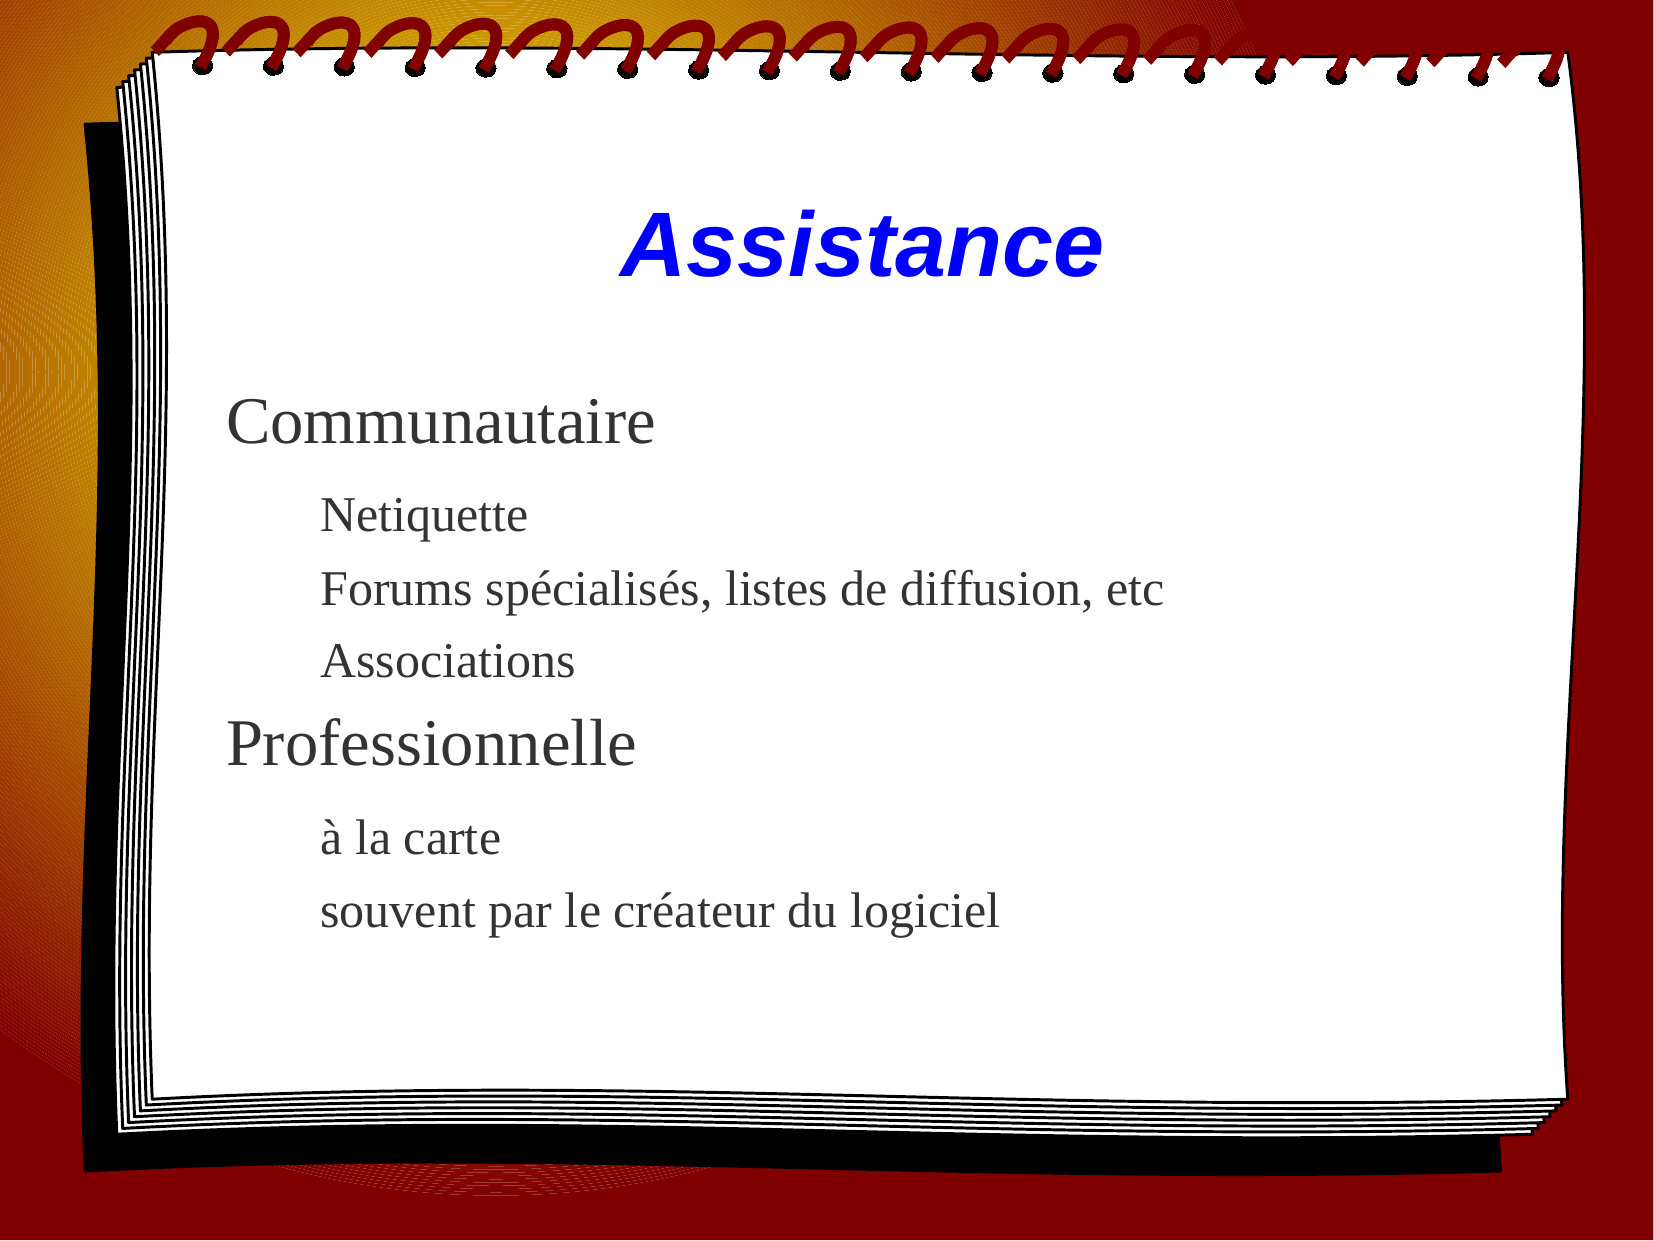

# Assistance
Communautaire
Netiquette
Forums spécialisés, listes de diffusion, etc
Associations
Professionnelle
à la carte
souvent par le créateur du logiciel
Pierre Jarillon - ABUL